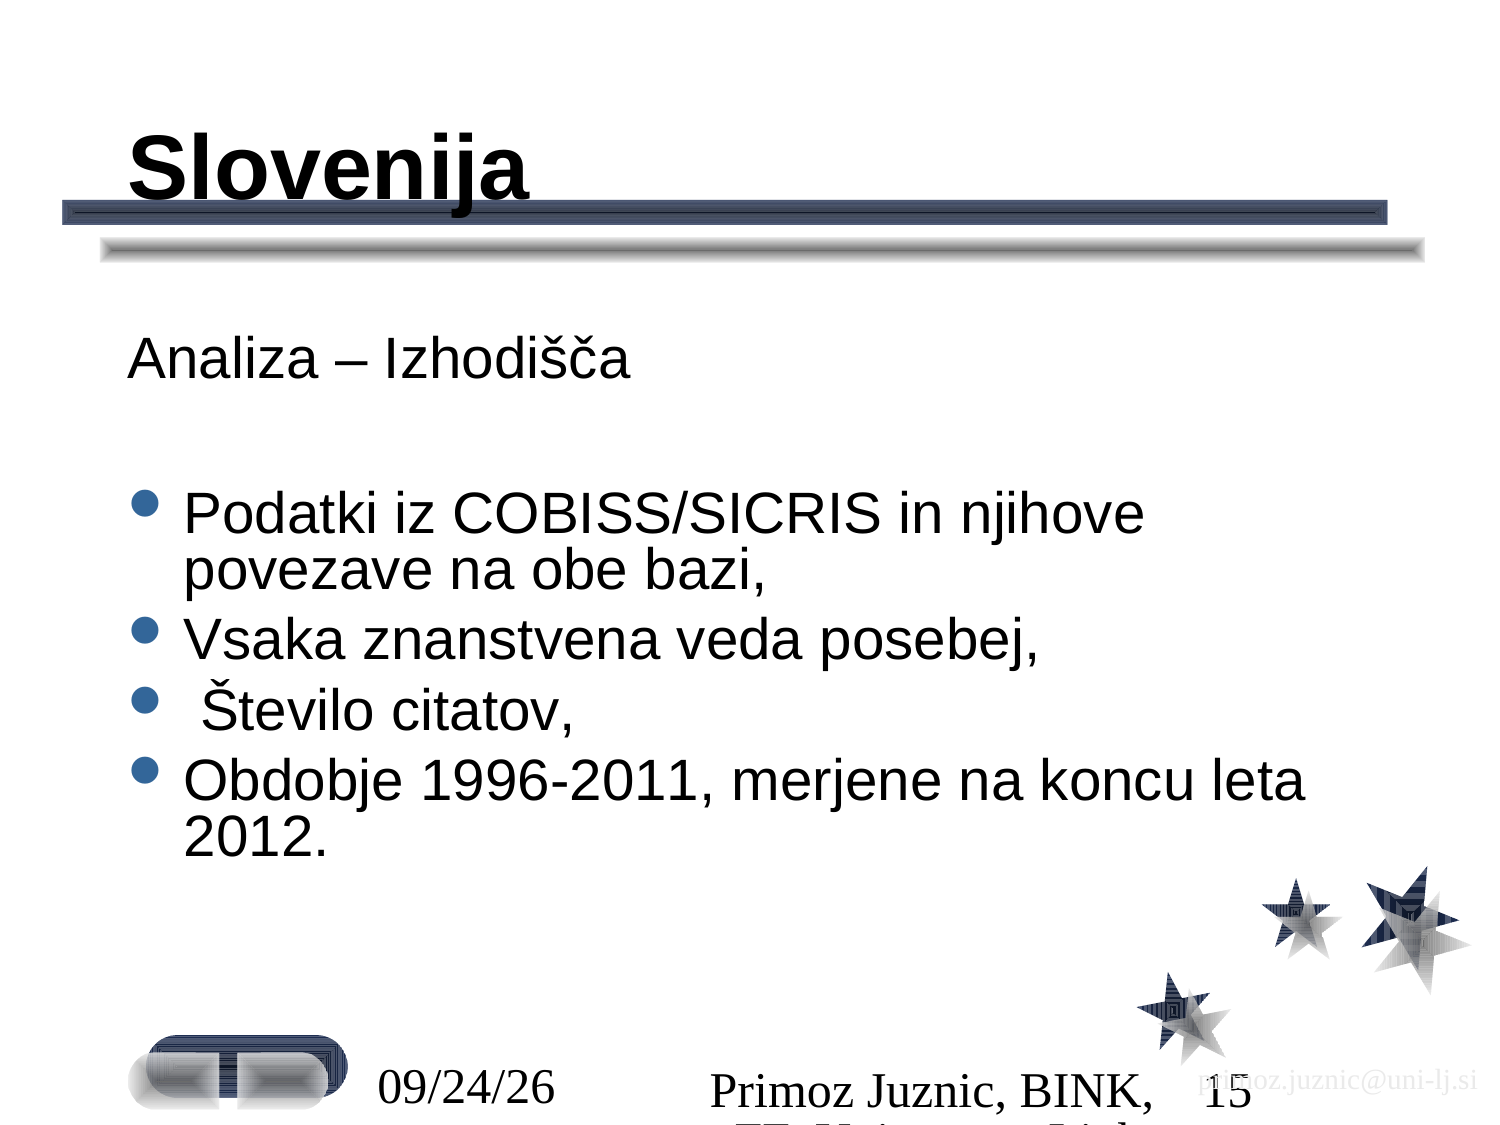

# Slovenija
Analiza – Izhodišča
Podatki iz COBISS/SICRIS in njihove povezave na obe bazi,
Vsaka znanstvena veda posebej,
 Število citatov,
Obdobje 1996-2011, merjene na koncu leta 2012.
Primoz Juznic, BINK, FF, Univerza v Ljubljani
15